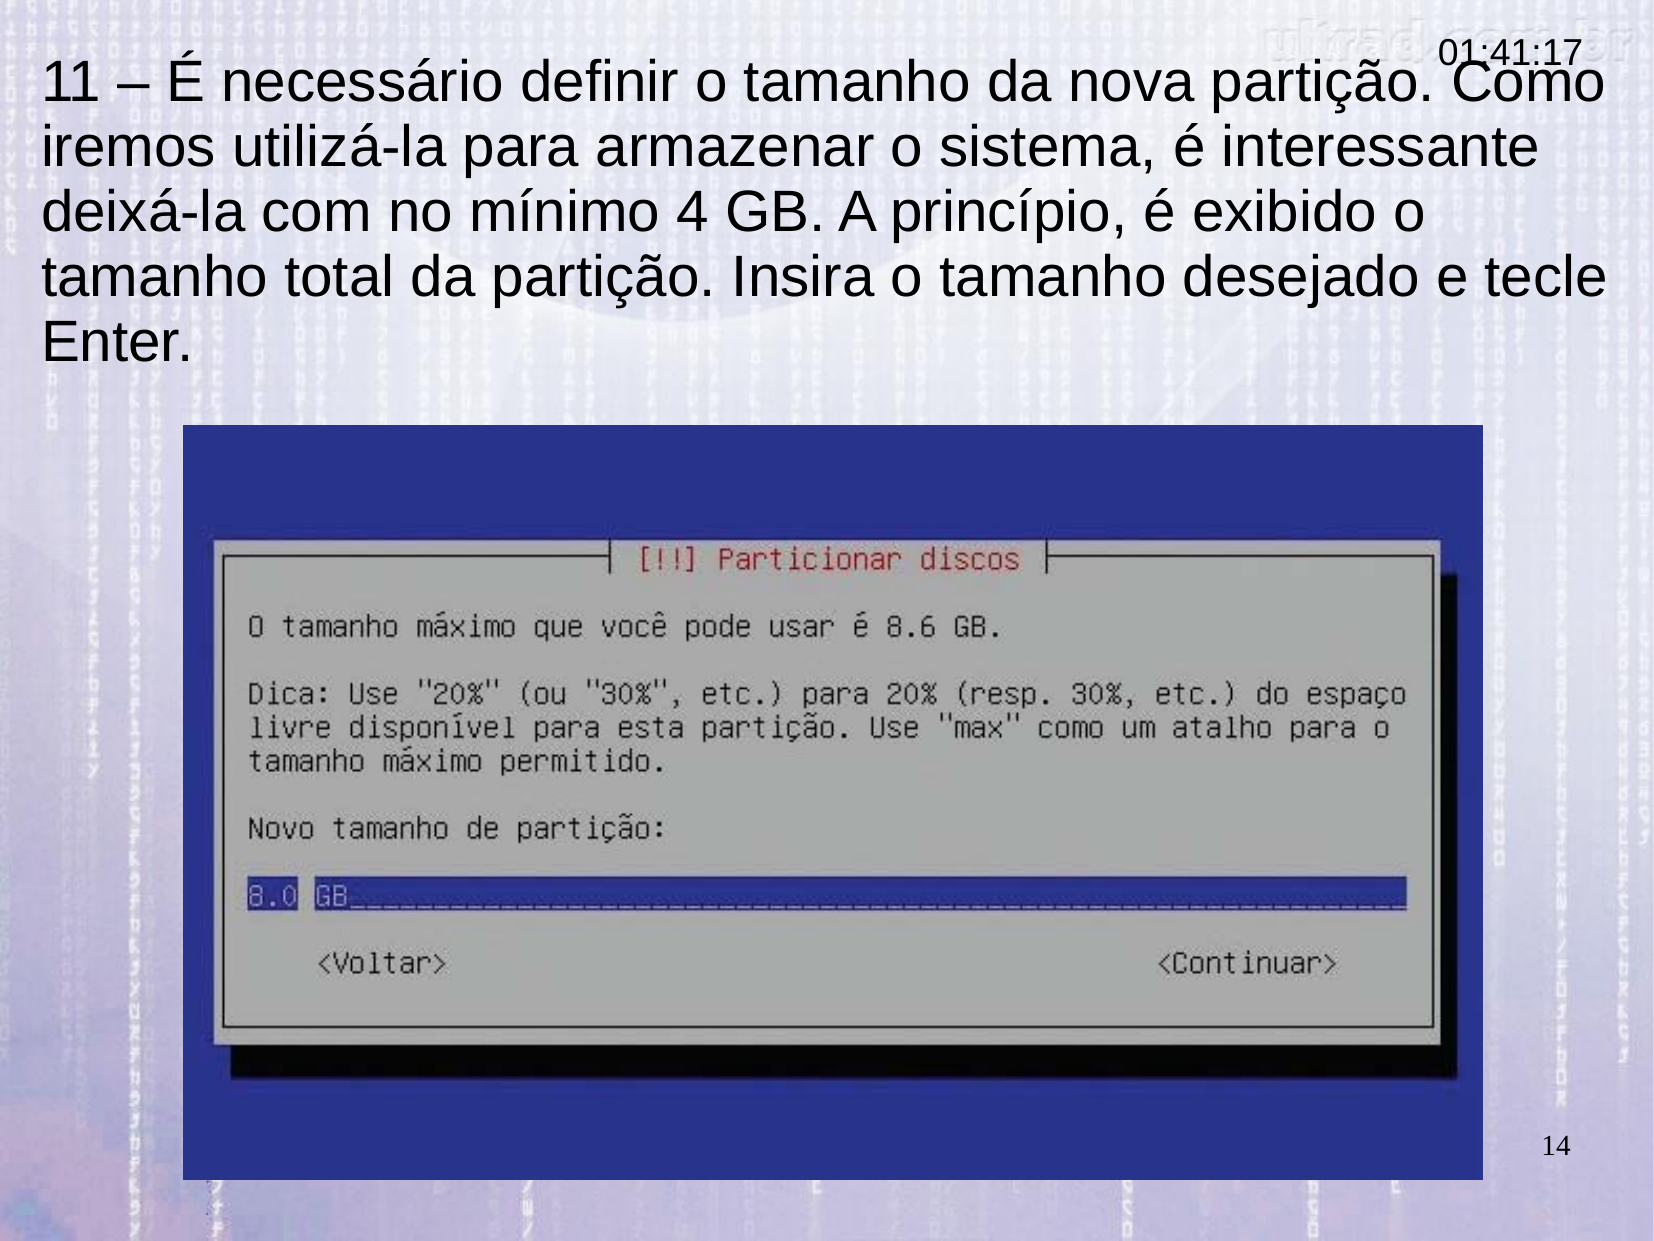

02:59:56
11 – É necessário definir o tamanho da nova partição. Como iremos utilizá-la para armazenar o sistema, é interessante deixá-la com no mínimo 4 GB. A princípio, é exibido o tamanho total da partição. Insira o tamanho desejado e tecle Enter.
14